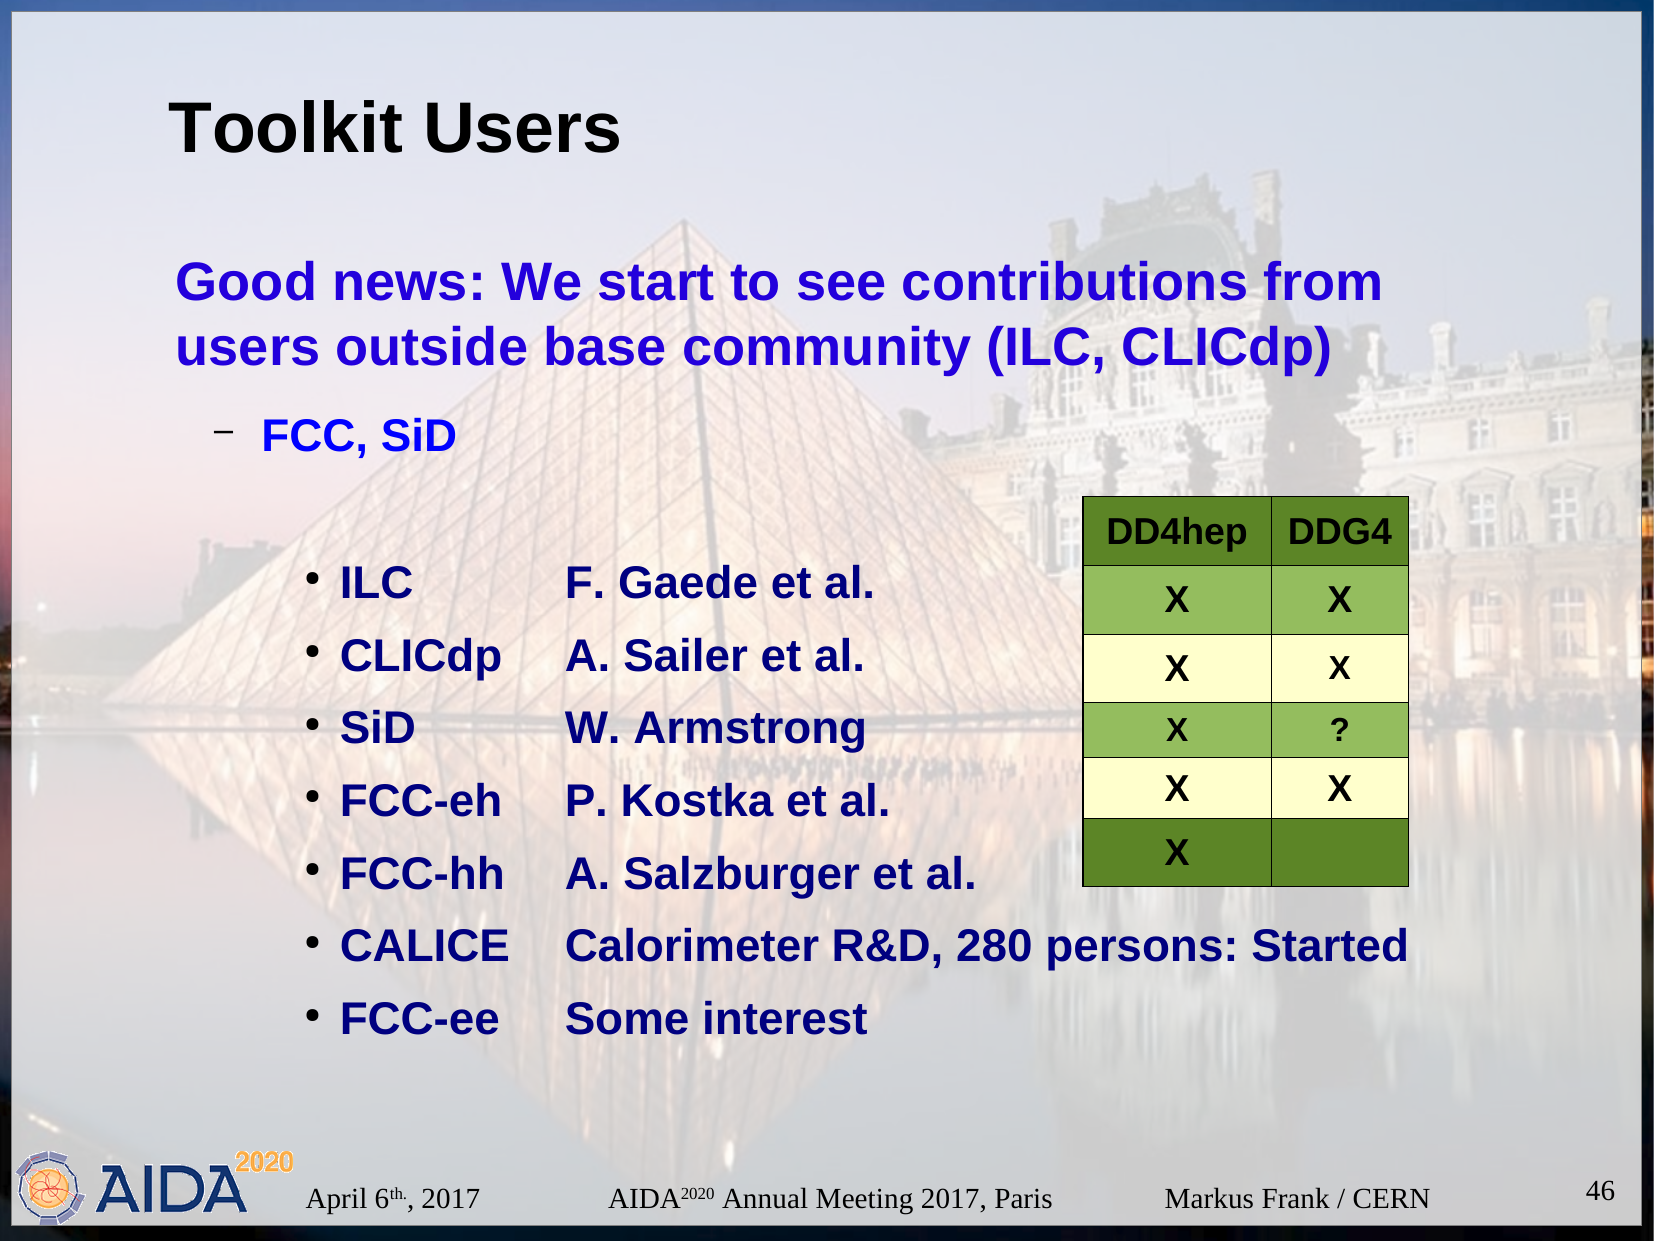

# Toolkit Users
Good news: We start to see contributions from users outside base community (ILC, CLICdp)
FCC, SiD
ILC 		F. Gaede et al.
CLICdp 	A. Sailer et al.
SiD		W. Armstrong
FCC-eh 	P. Kostka et al.
FCC-hh 	A. Salzburger et al.
CALICE	Calorimeter R&D, 280 persons: Started
FCC-ee	Some interest
| DD4hep | DDG4 |
| --- | --- |
| X | X |
| X | X |
| X | ? |
| X | X |
| X | |
46
April 14th, 2013
Annual AIDA Meeting 2013 Frascati/Italy Markus Frank / CERN